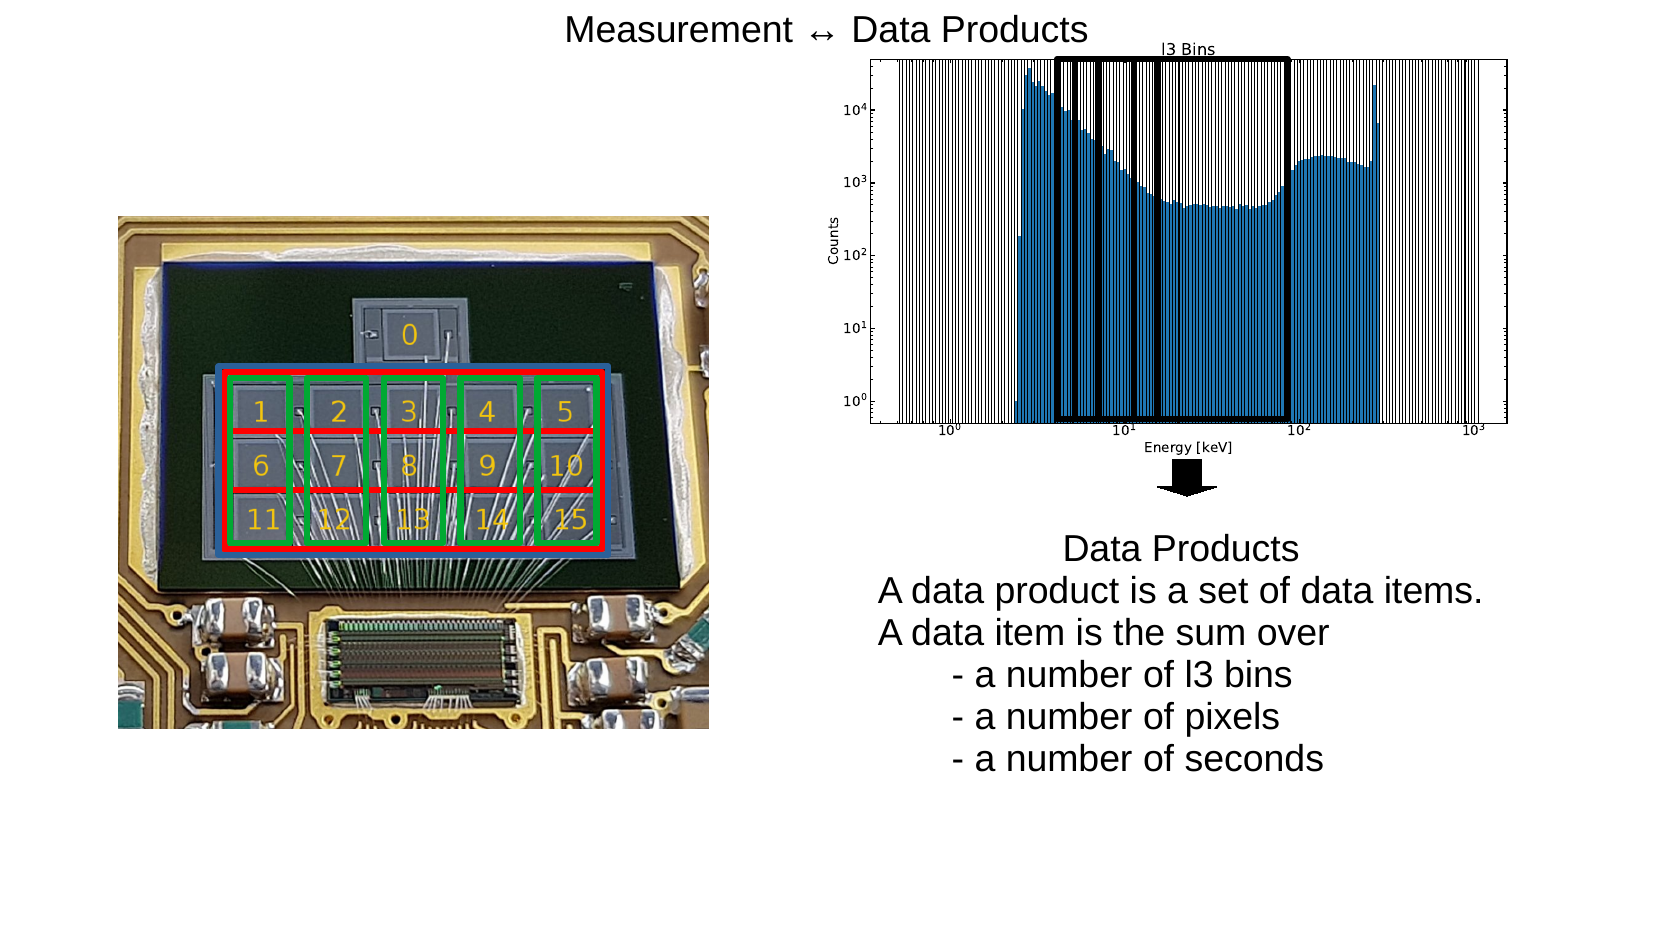

Measurement ↔ Data Products
Data Products
A data product is a set of data items.
A data item is the sum over
	- a number of l3 bins
	- a number of pixels
	- a number of seconds